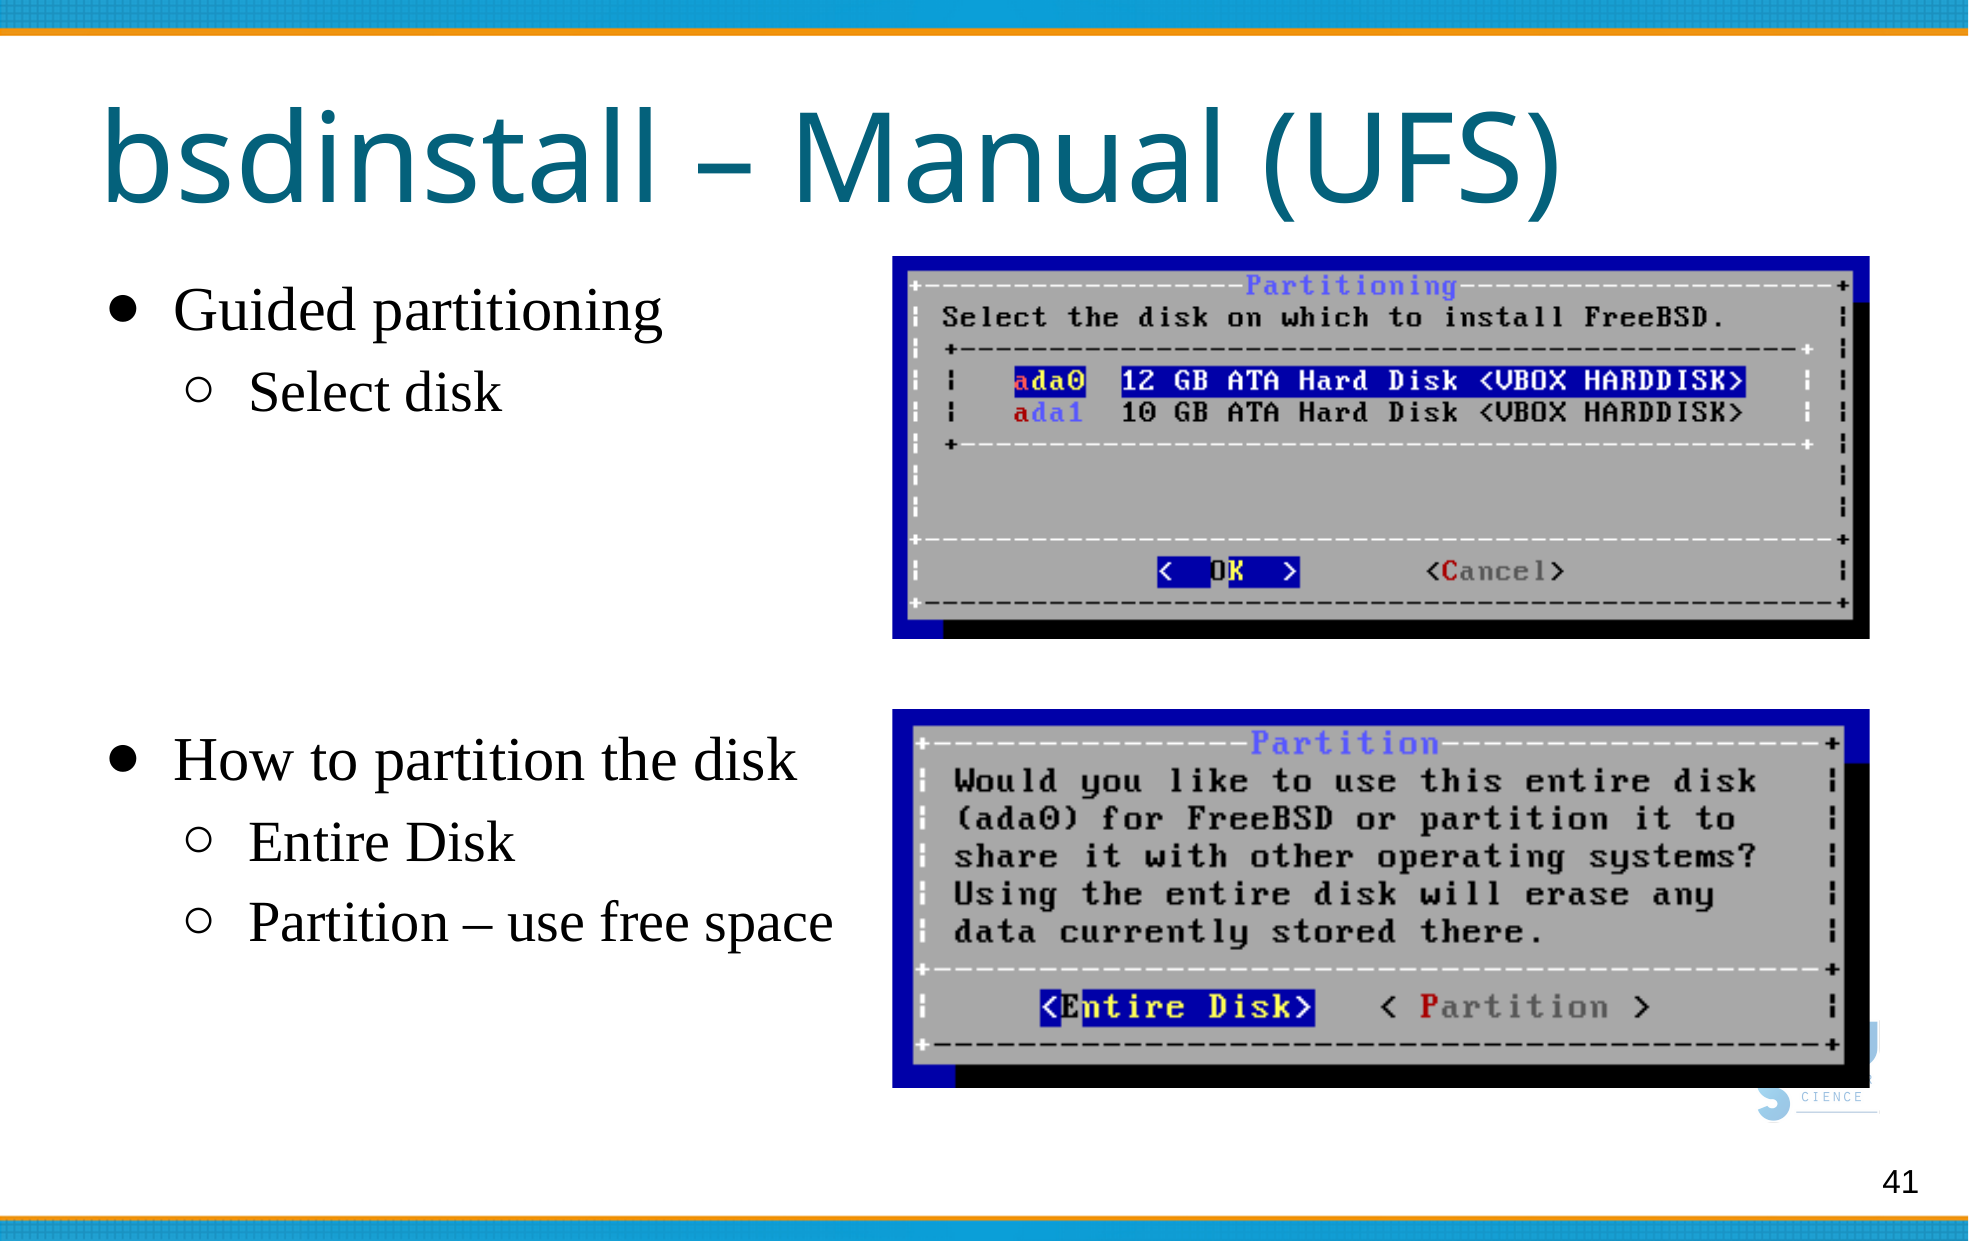

# bsdinstall – Manual (UFS)
Guided partitioning
Select disk
How to partition the disk
Entire Disk
Partition – use free space